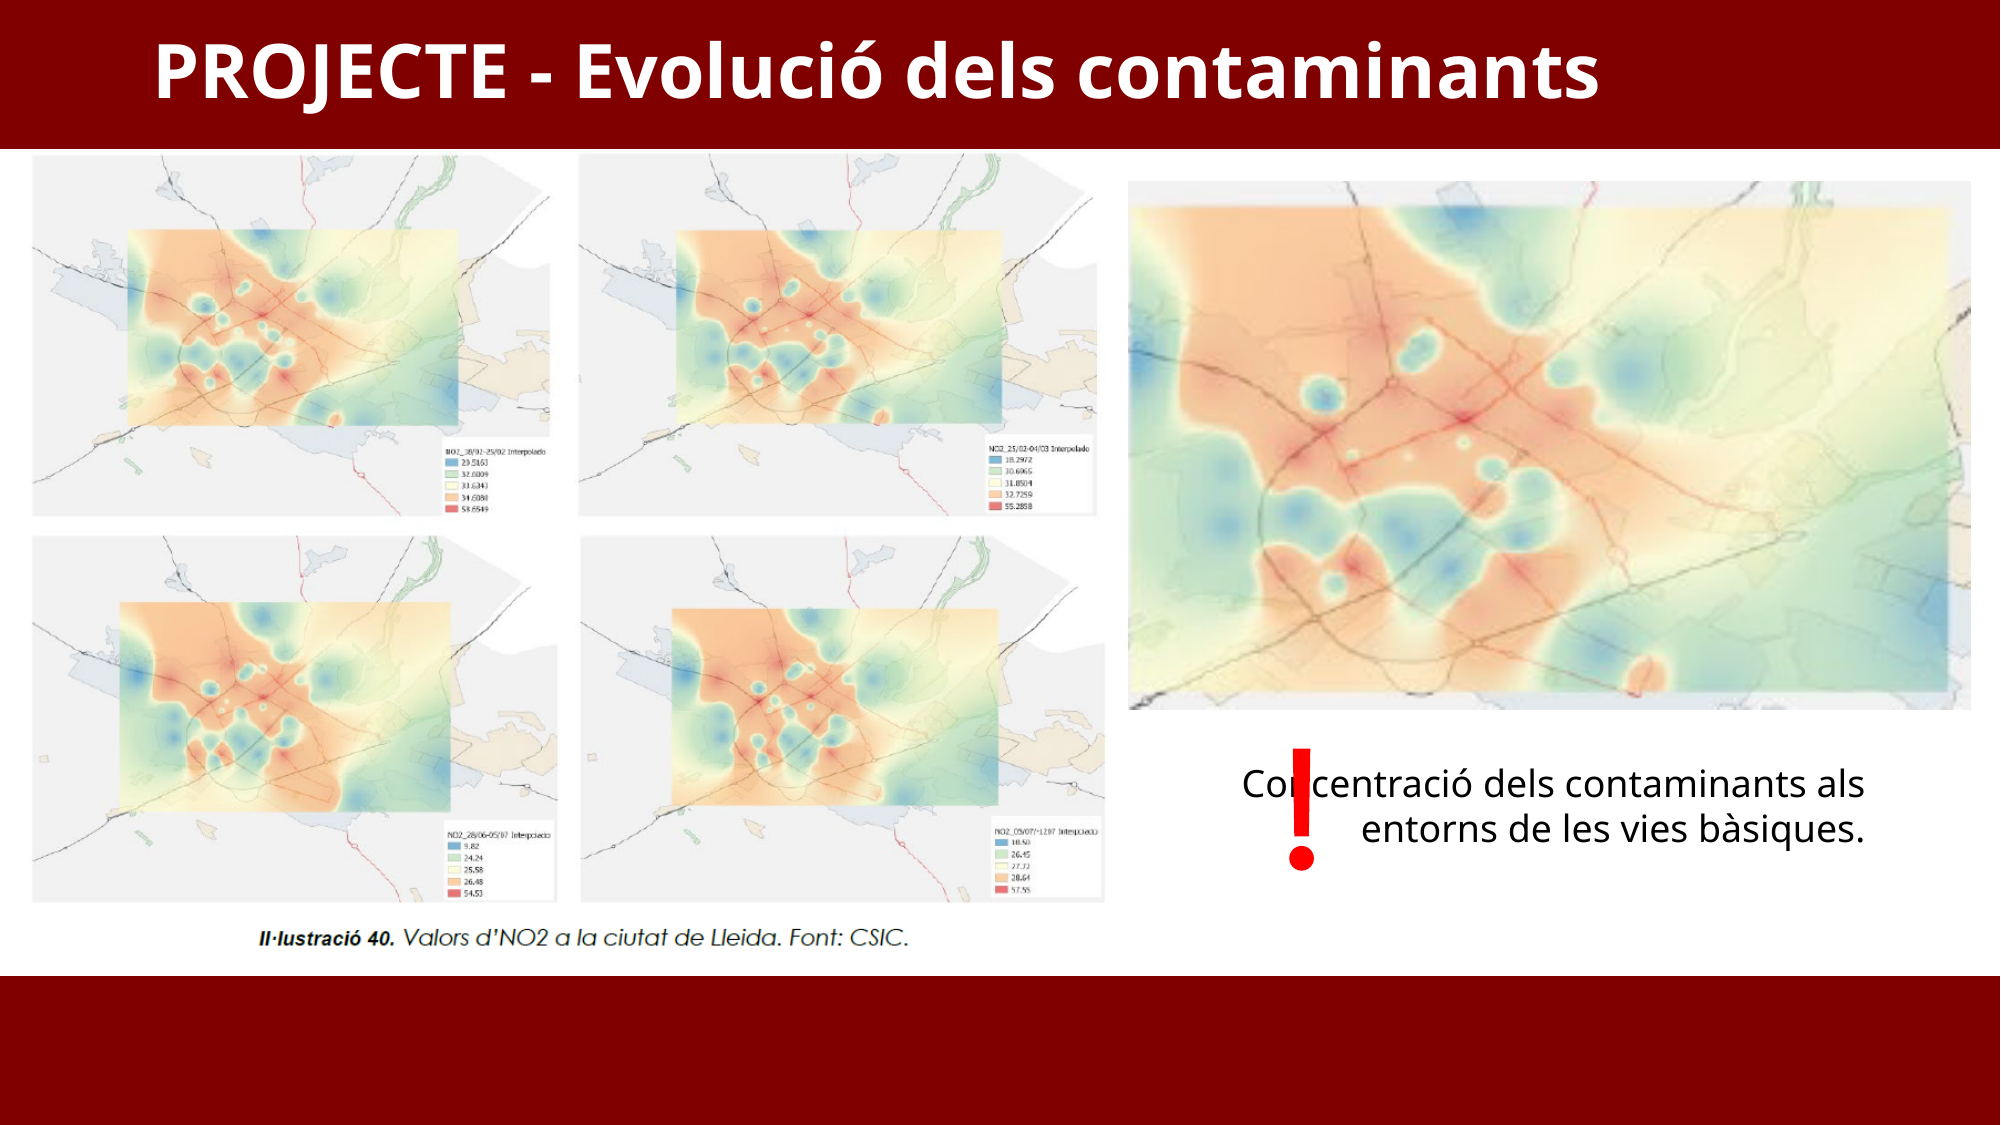

# PROJECTE - Evolució dels contaminants
Concentració dels contaminants als entorns de les vies bàsiques.